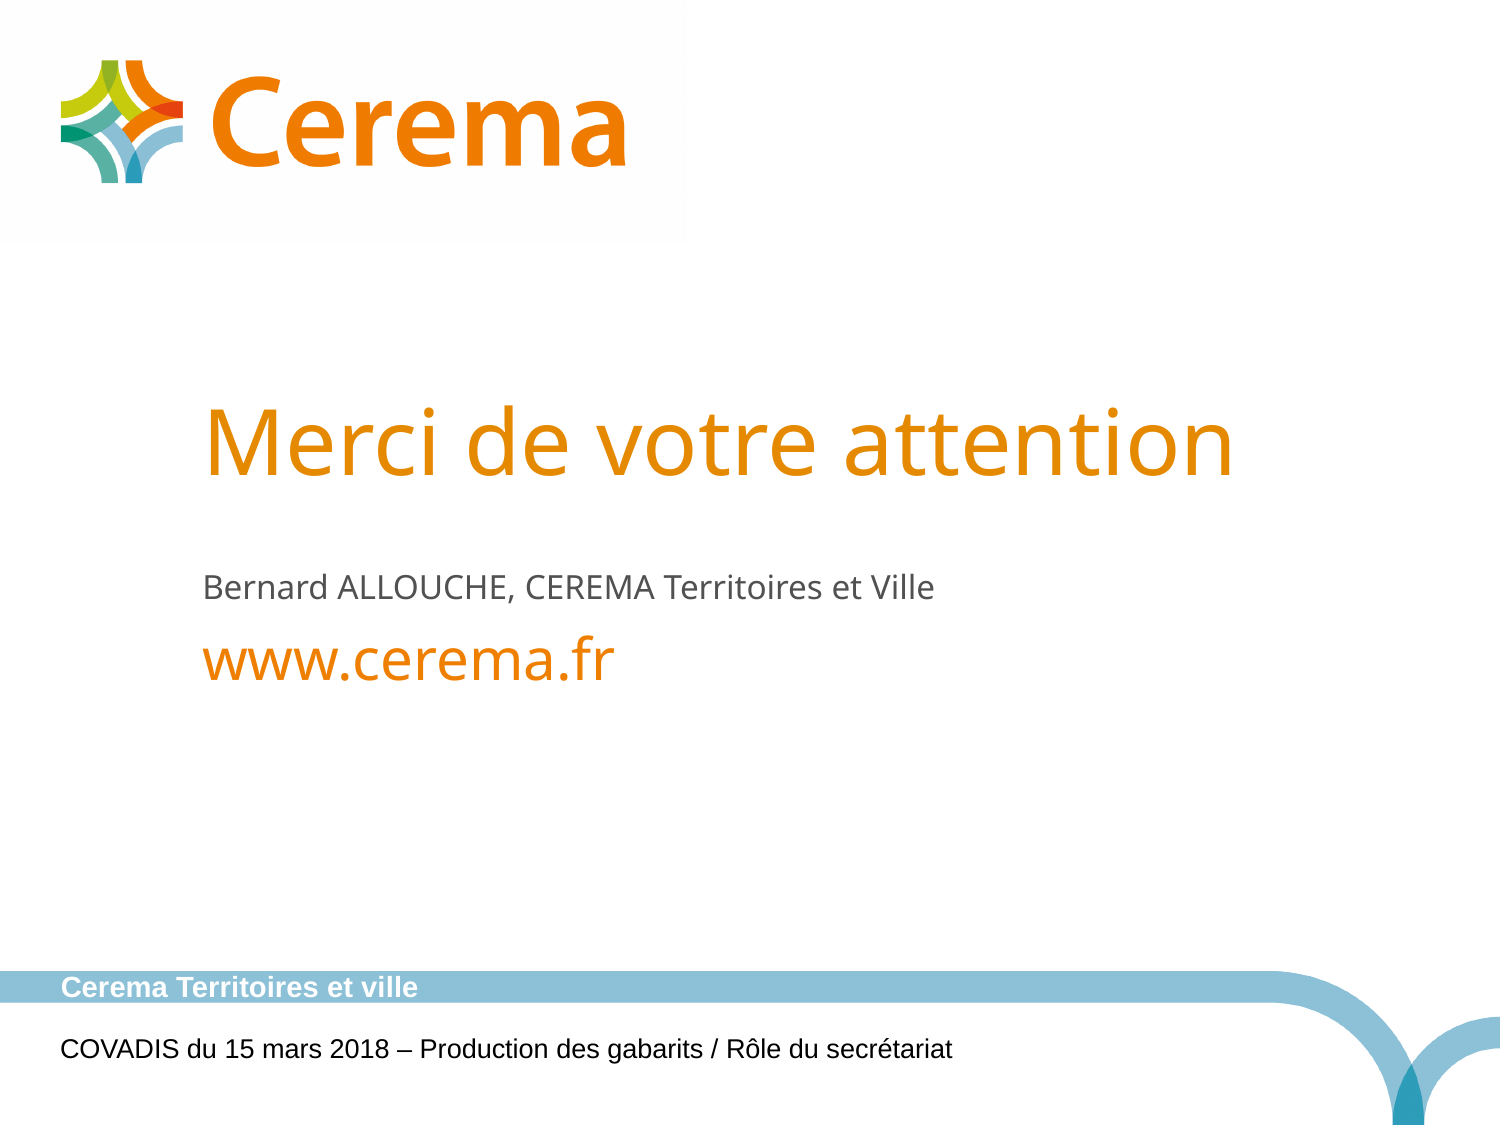

Merci de votre attention
Bernard ALLOUCHE, CEREMA Territoires et Ville
www.cerema.fr